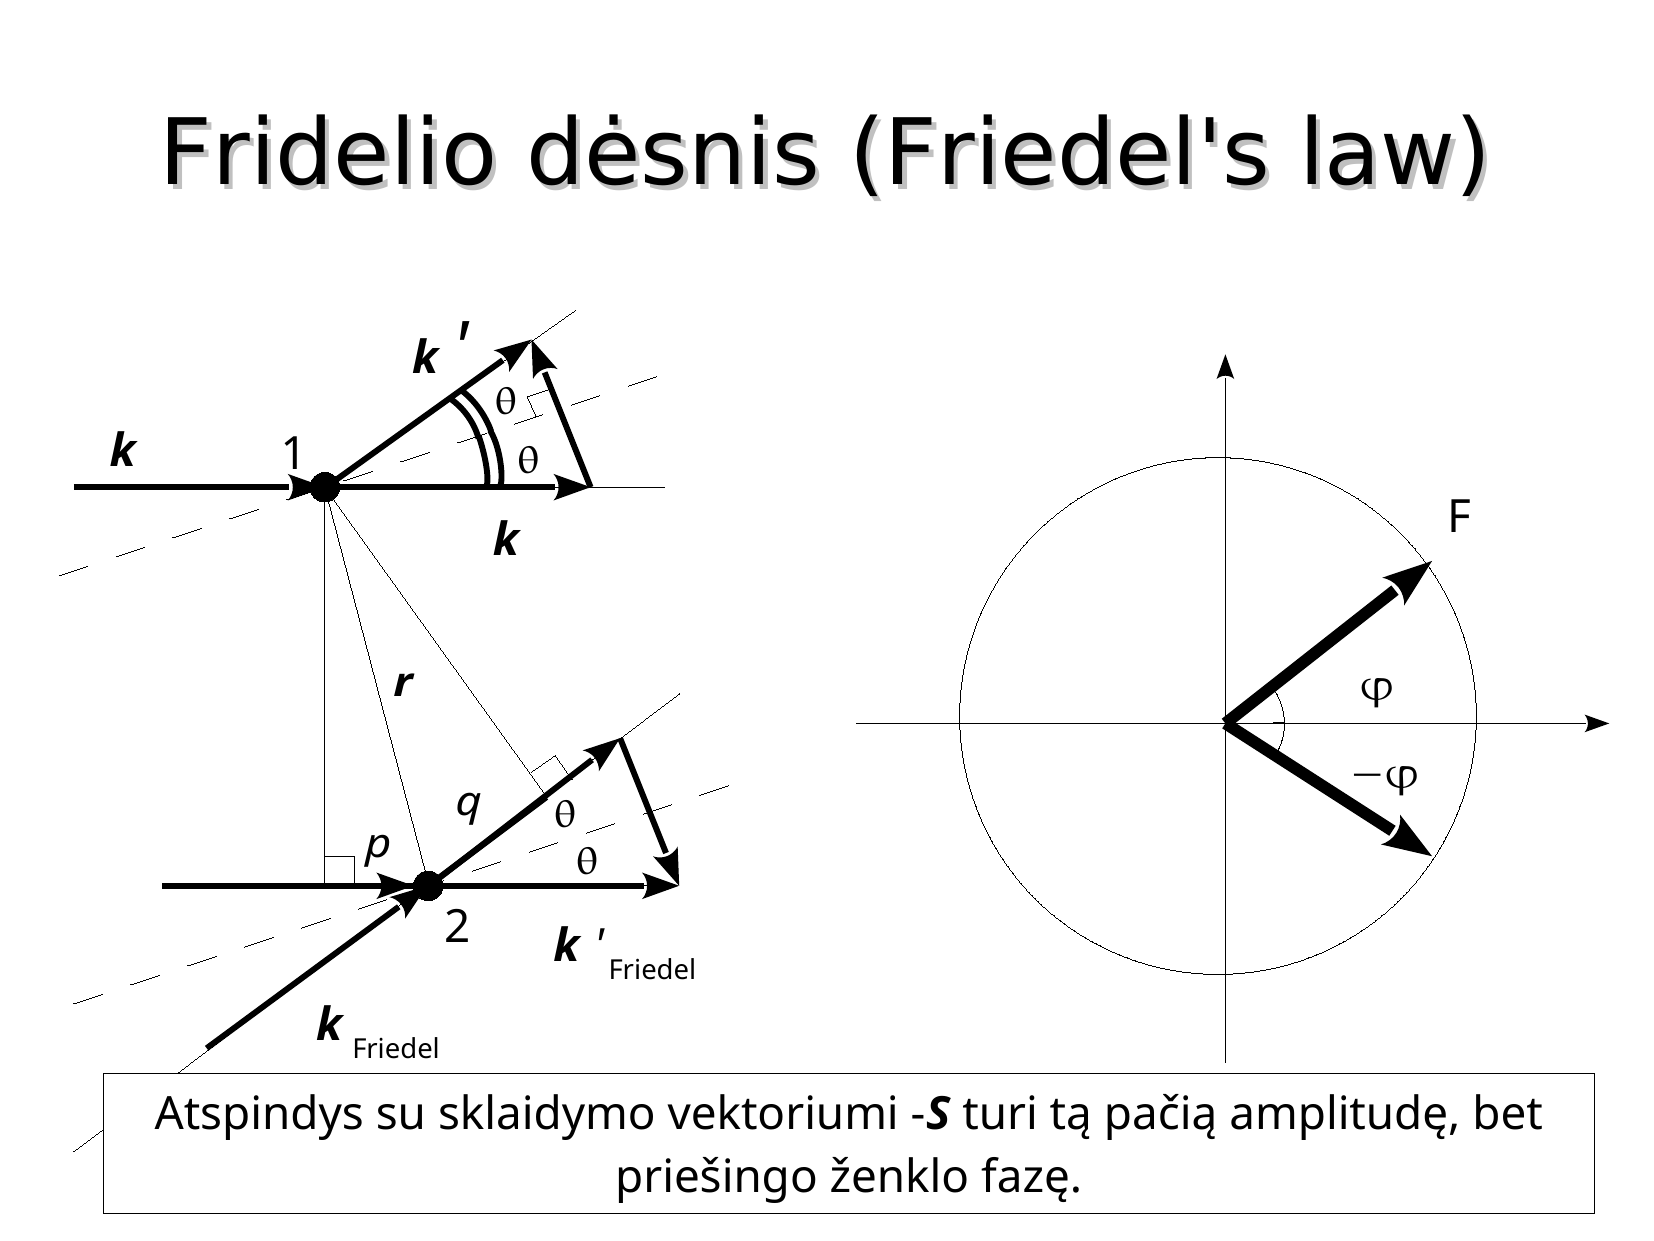

# Fridelio dėsnis (Friedel's law)
1
F
2
Atspindys su sklaidymo vektoriumi -S turi tą pačią amplitudę, bet priešingo ženklo fazę.